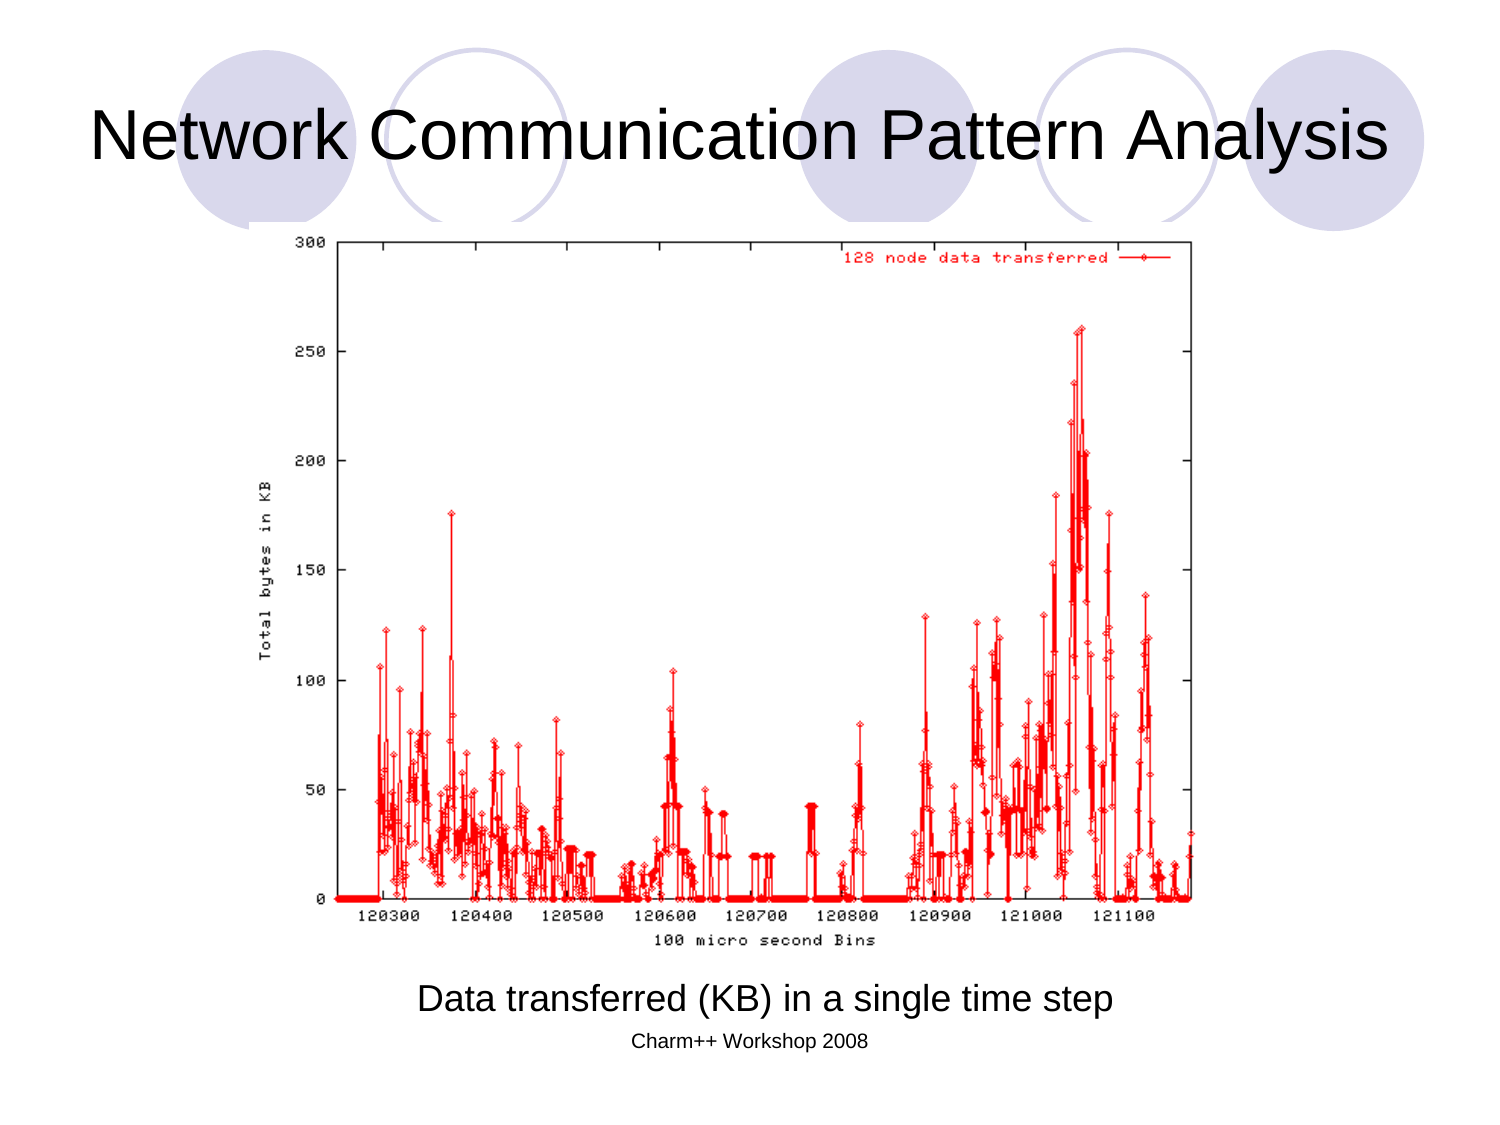

# Network Communication Pattern Analysis
Data transferred (KB) in a single time step
Charm++ Workshop 2008